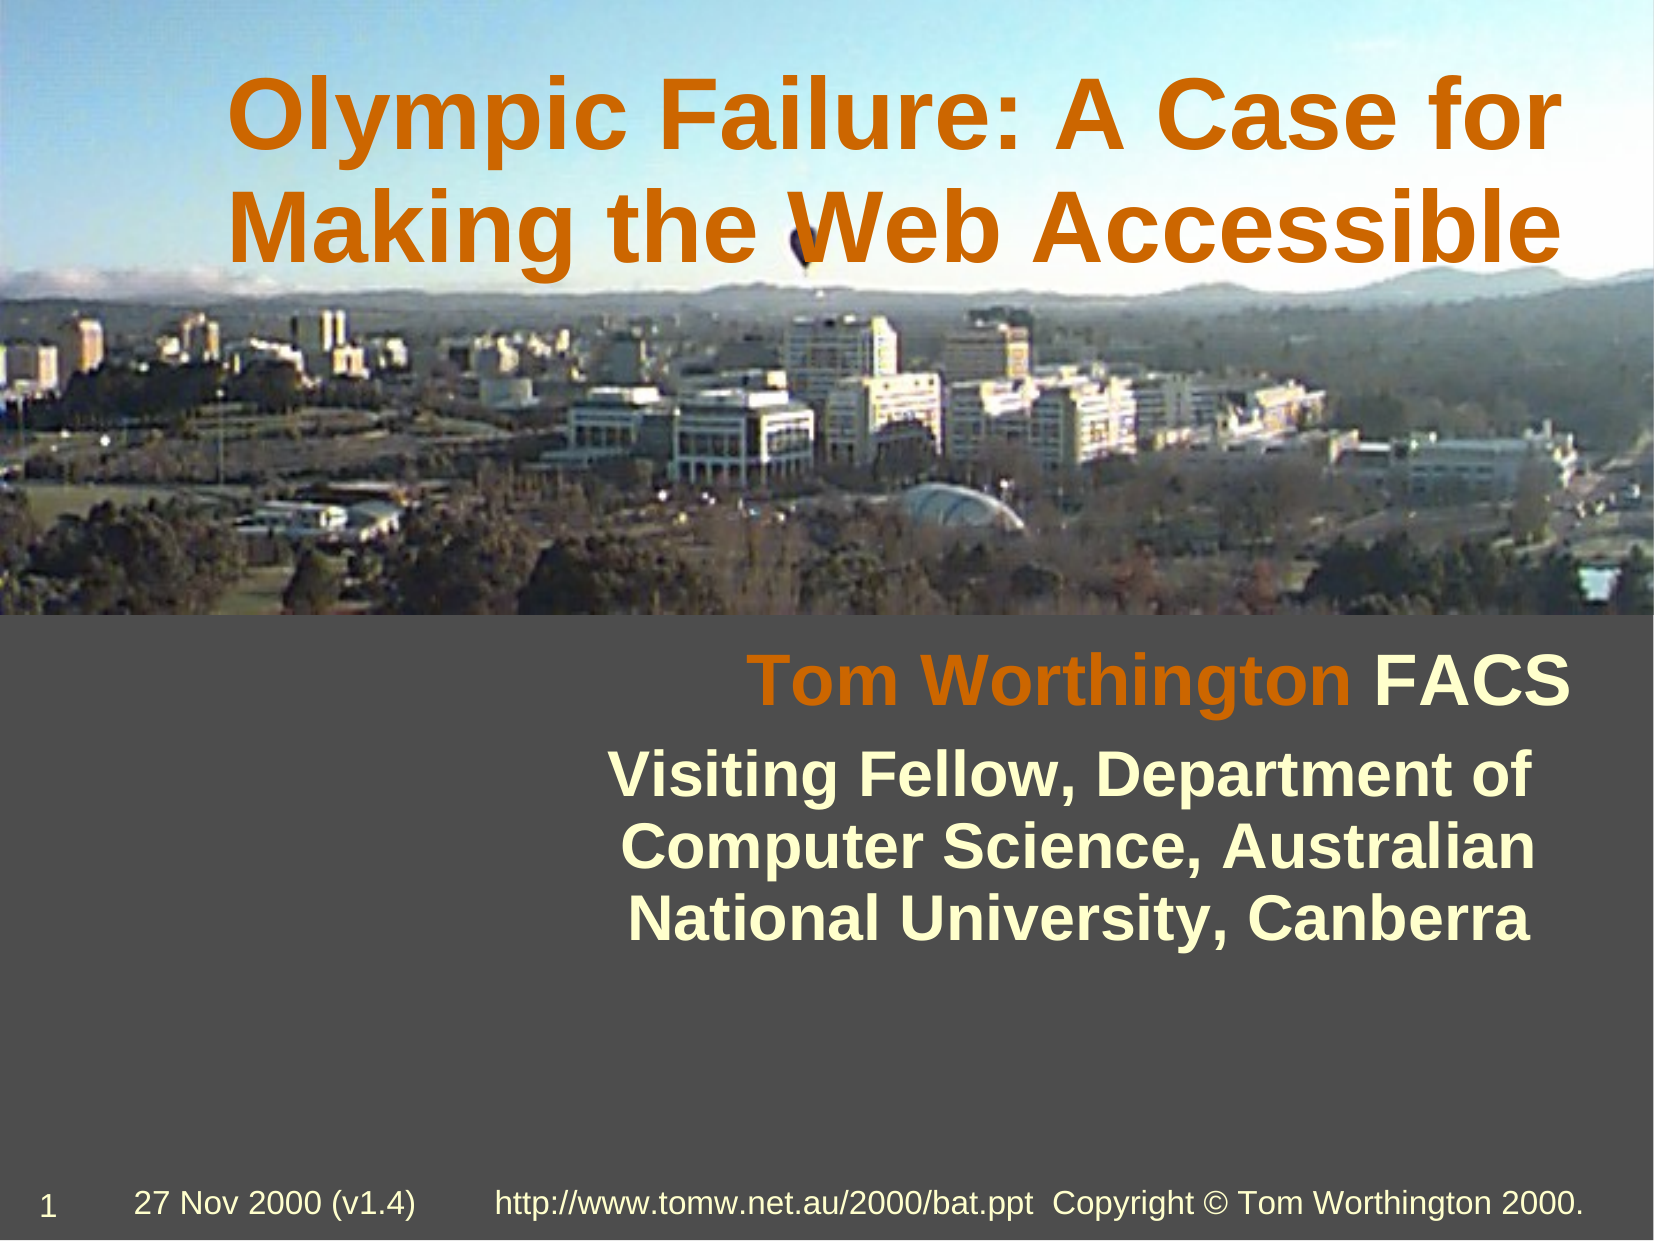

# Olympic Failure: A Case for Making the Web Accessible
Tom Worthington FACS
Visiting Fellow, Department of Computer Science, Australian National University, Canberra
27 Nov 2000 (v1.4)
http://www.tomw.net.au/2000/bat.ppt Copyright © Tom Worthington 2000.
1